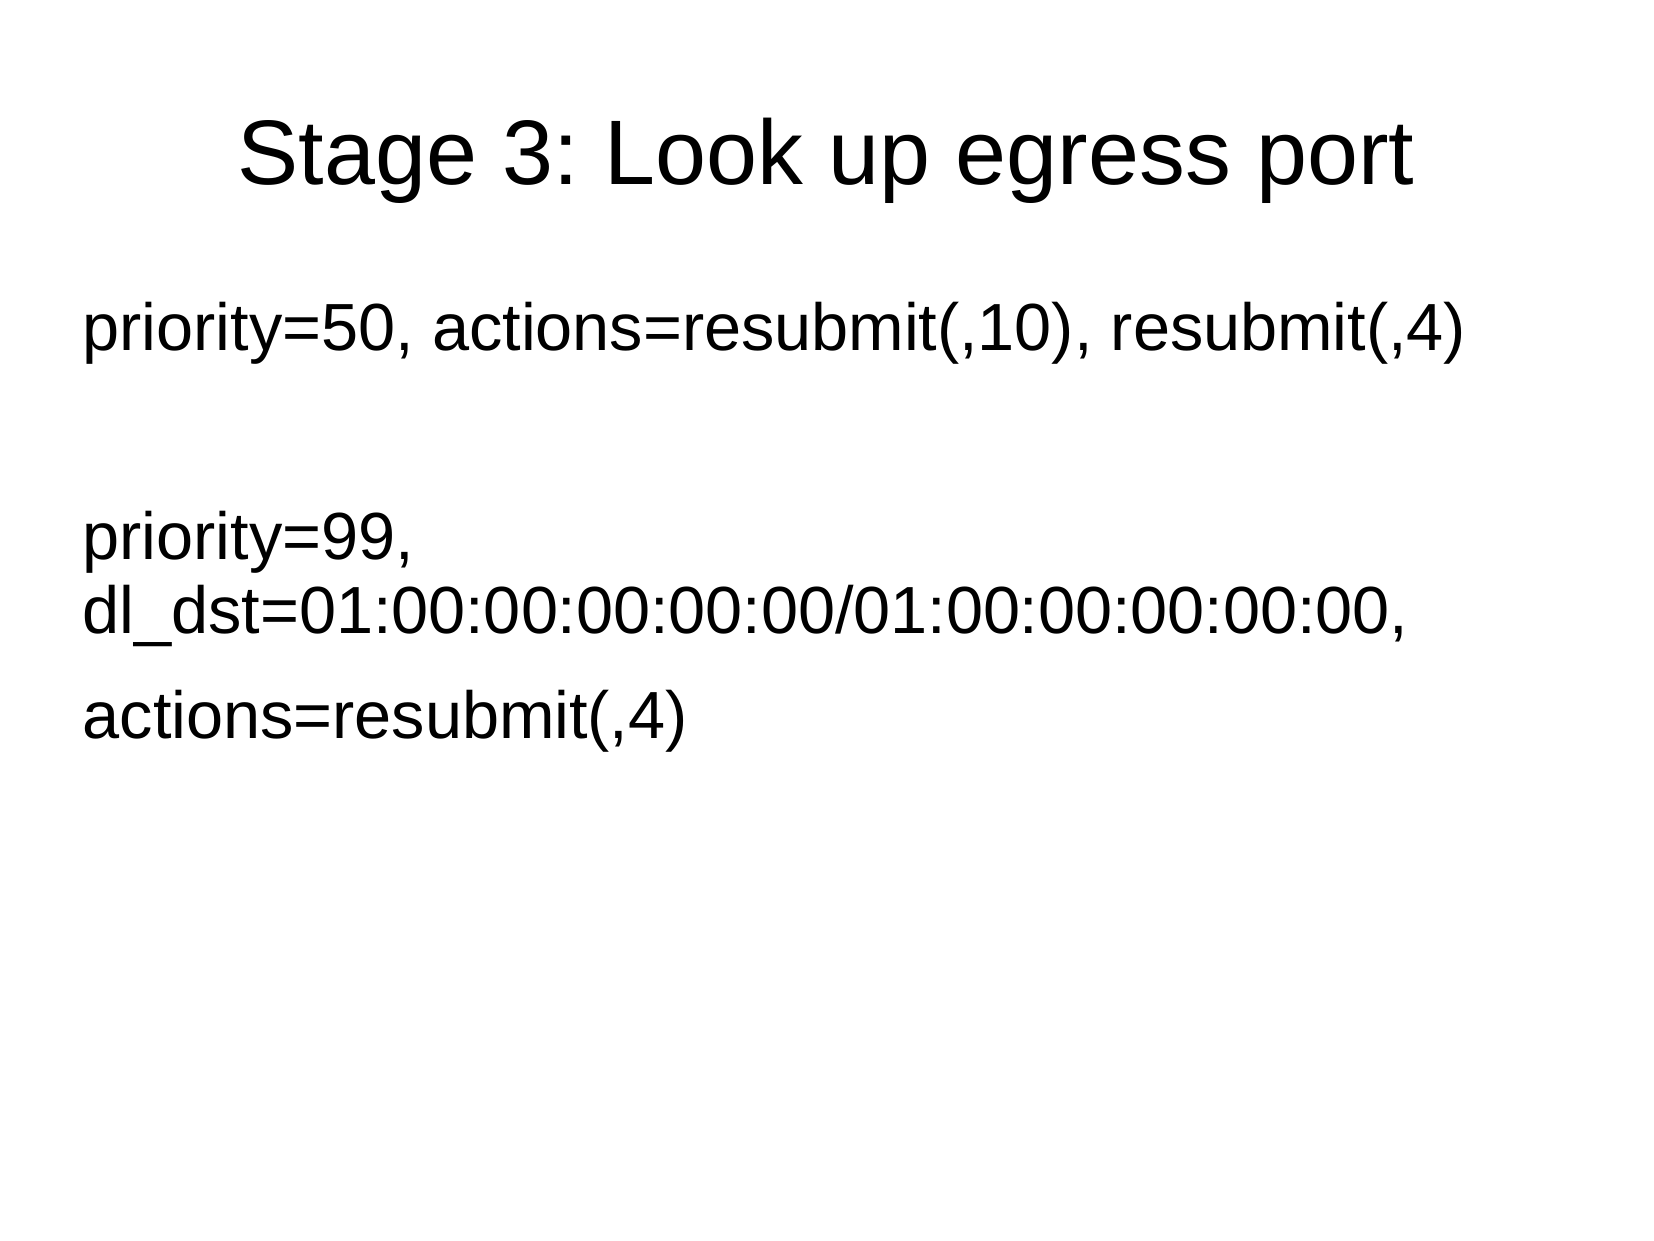

# Stage 3: Look up egress port
priority=50, actions=resubmit(,10), resubmit(,4)
priority=99, dl_dst=01:00:00:00:00:00/01:00:00:00:00:00,
actions=resubmit(,4)